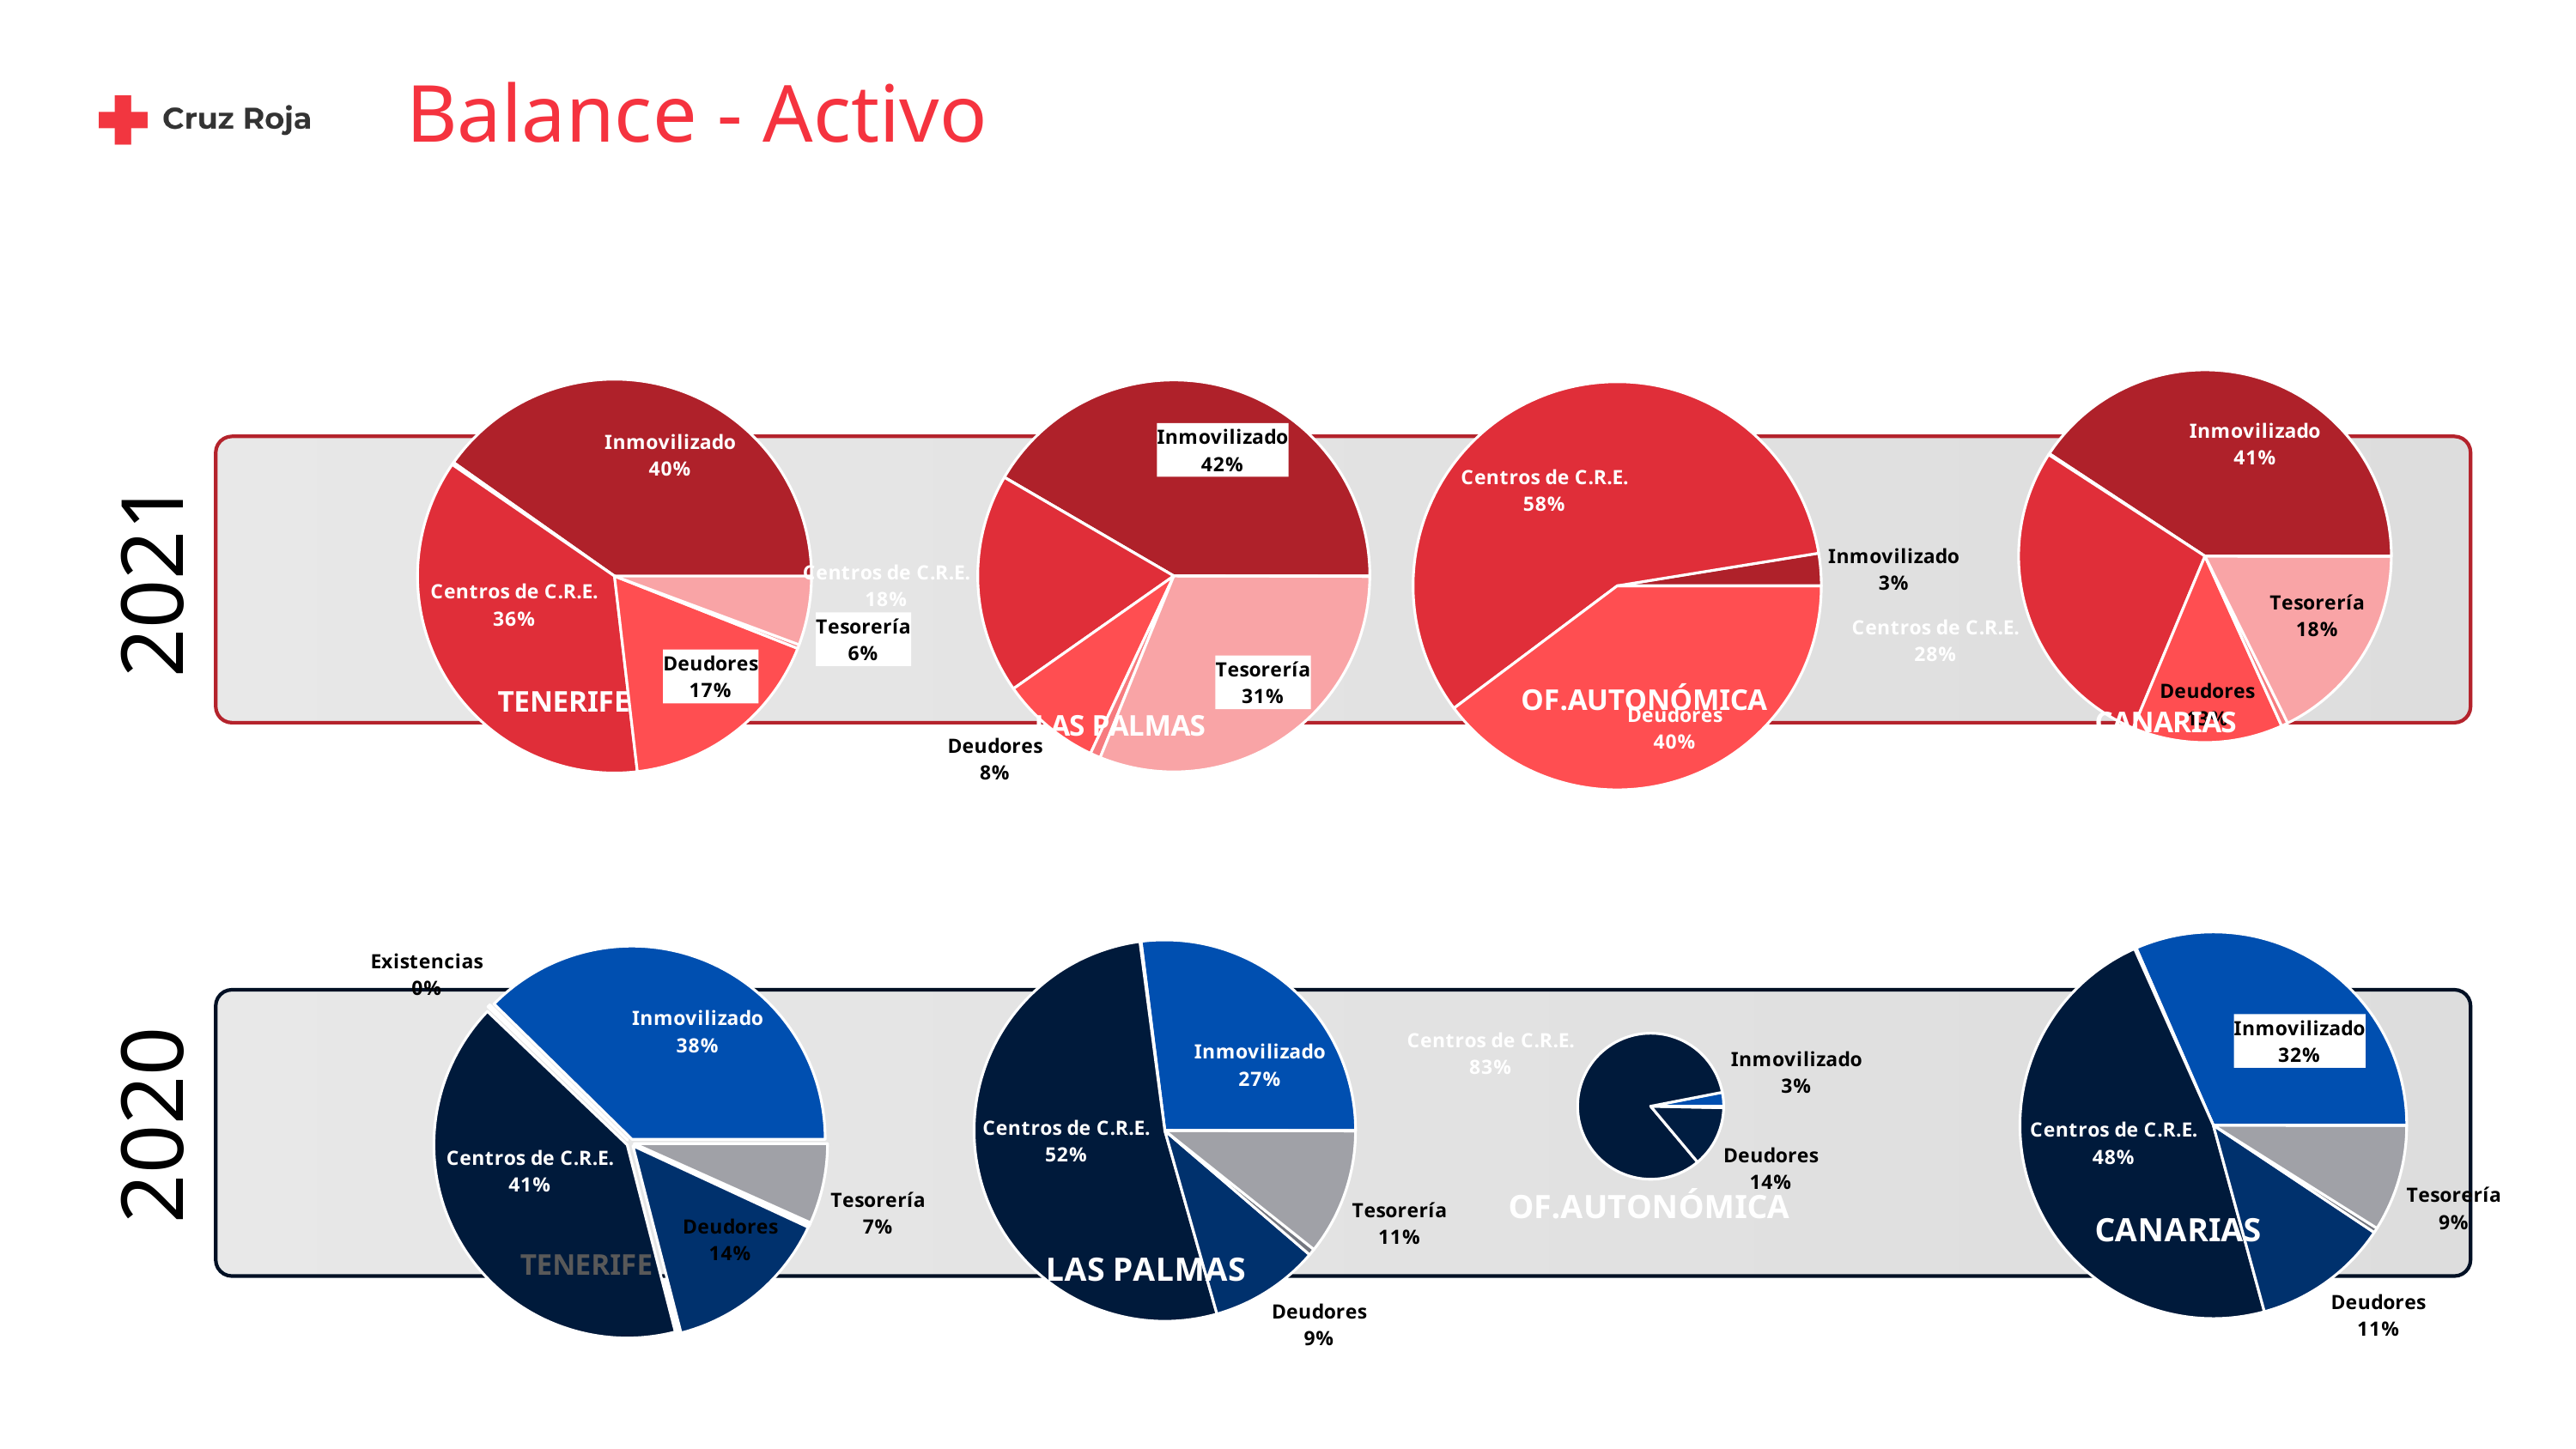

Balance - Activo
### Chart: CANARIAS
| Category | CANARIAS |
|---|---|
| Inmovilizado | 14442711.33 |
| Existencias | 39789.63 |
| Centros de C.R.E. | 9885824.67 |
| Deudores | 4625216.5 |
| Inversiones financieras | 203160.5 |
| Tesorería | 6262566.07 |
| Ajustes de periodificación | 6850.0 |
### Chart: OF.AUTONÓMICA
| Category | OF.AUTONÓMICA |
|---|---|
| Inmovilizado | 3531.6 |
| Existencias | 0.0 |
| Centros de C.R.E. | 79766.2 |
| Deudores | 54964.96 |
| Inversiones financieras | 0.0 |
| Tesorería | 13.91 |
| Ajustes de periodificación | 0.0 |
### Chart: TENERIFE
| Category | TENERIFE |
|---|---|
| Inmovilizado | 7465009.73 |
| Existencias | 37839.63 |
| Centros de C.R.E. | 6764568.47 |
| Deudores | 3185631.54 |
| Inversiones financieras | 59760.5 |
| Tesorería | 1051972.16 |
| Ajustes de periodificación | 0.0 |
### Chart: LAS PALMAS
| Category | LAS PALMAS |
|---|---|
| Inmovilizado | 6974170.0 |
| Existencias | 1950.0 |
| Centros de C.R.E. | 3041490.0 |
| Deudores | 1384620.0 |
| Inversiones financieras | 143400.0 |
| Tesorería | 5210580.0 |
| Ajustes de periodificación | 6850.0 |
2021
### Chart: OF.AUTONÓMICA
| Category | OF.AUTONÓMICA |
|---|---|
| Inmovilizado | 4621.38000000001 |
| Existencias | 0.0 |
| Centros de C.R.E. | 125532.01 |
| Deudores | 20485.77 |
| Inversiones financieras | 0.0 |
| Tesorería | 507.68 |
| Ajustes de periodificación | 0.0 |
### Chart: CANARIAS
| Category | CANARIAS |
|---|---|
| Inmovilizado | 13766331.26 |
| Existencias | 66102.85 |
| Centros de C.R.E. | 20769882.66 |
| Deudores | 4973017.03 |
| Inversiones financieras | 179148.36 |
| Tesorería | 3898179.55 |
| Ajustes de periodificación | 6960.0 |
### Chart: LAS PALMAS
| Category | LAS PALMAS |
|---|---|
| Inmovilizado | 6630750.0 |
| Existencias | 24830.0 |
| Centros de C.R.E. | 12851550.0 |
| Deudores | 2287140.0 |
| Inversiones financieras | 139070.0 |
| Tesorería | 2626670.0 |
| Ajustes de periodificación | 6960.0 |
### Chart: TENERIFE
| Category | TENERIFE |
|---|---|
| Inmovilizado | 7130959.88 |
| Existencias | 41272.85 |
| Centros de C.R.E. | 7792800.65 |
| Deudores | 2665391.26 |
| Inversiones financieras | 40078.36 |
| Tesorería | 1271001.87 |
| Ajustes de periodificación | 0.0 |
2020